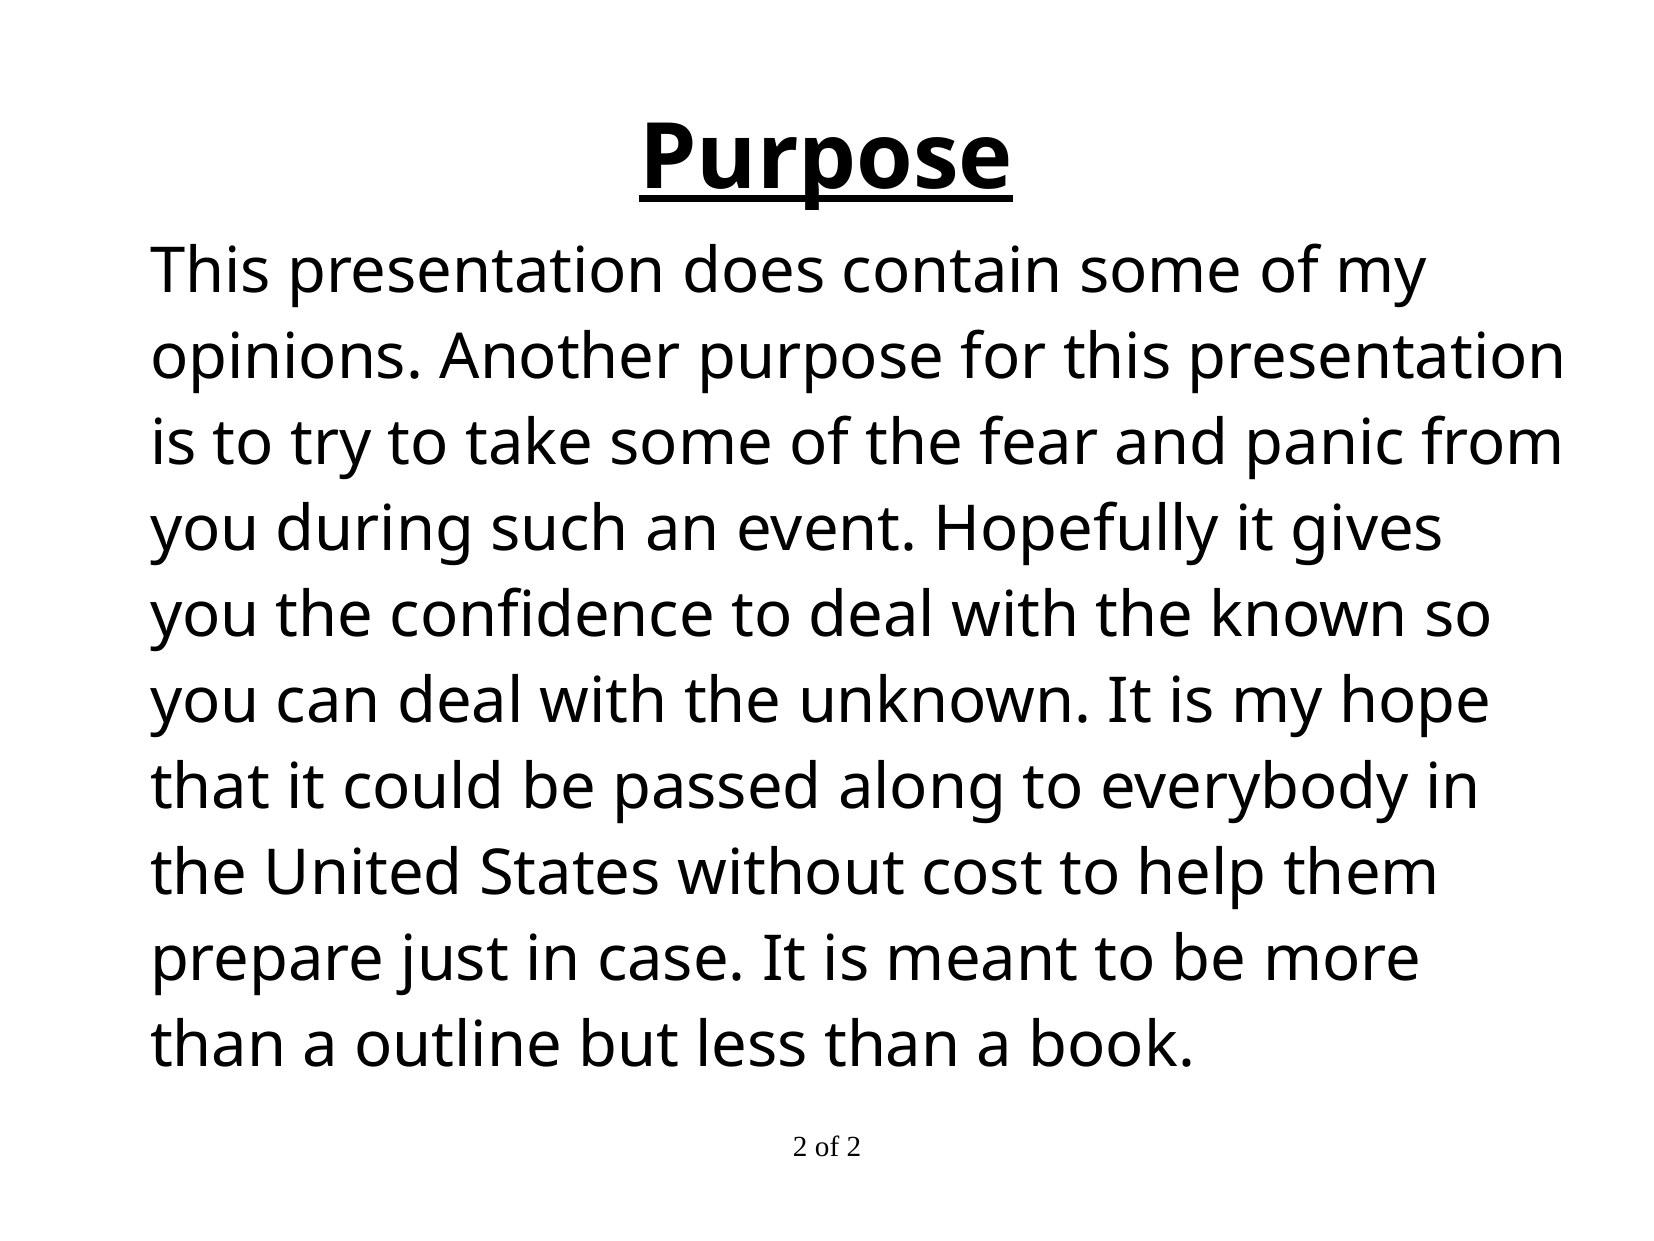

# Purpose
This presentation does contain some of my opinions. Another purpose for this presentation is to try to take some of the fear and panic from you during such an event. Hopefully it gives you the confidence to deal with the known so you can deal with the unknown. It is my hope that it could be passed along to everybody in the United States without cost to help them prepare just in case. It is meant to be more than a outline but less than a book.
2 of 2